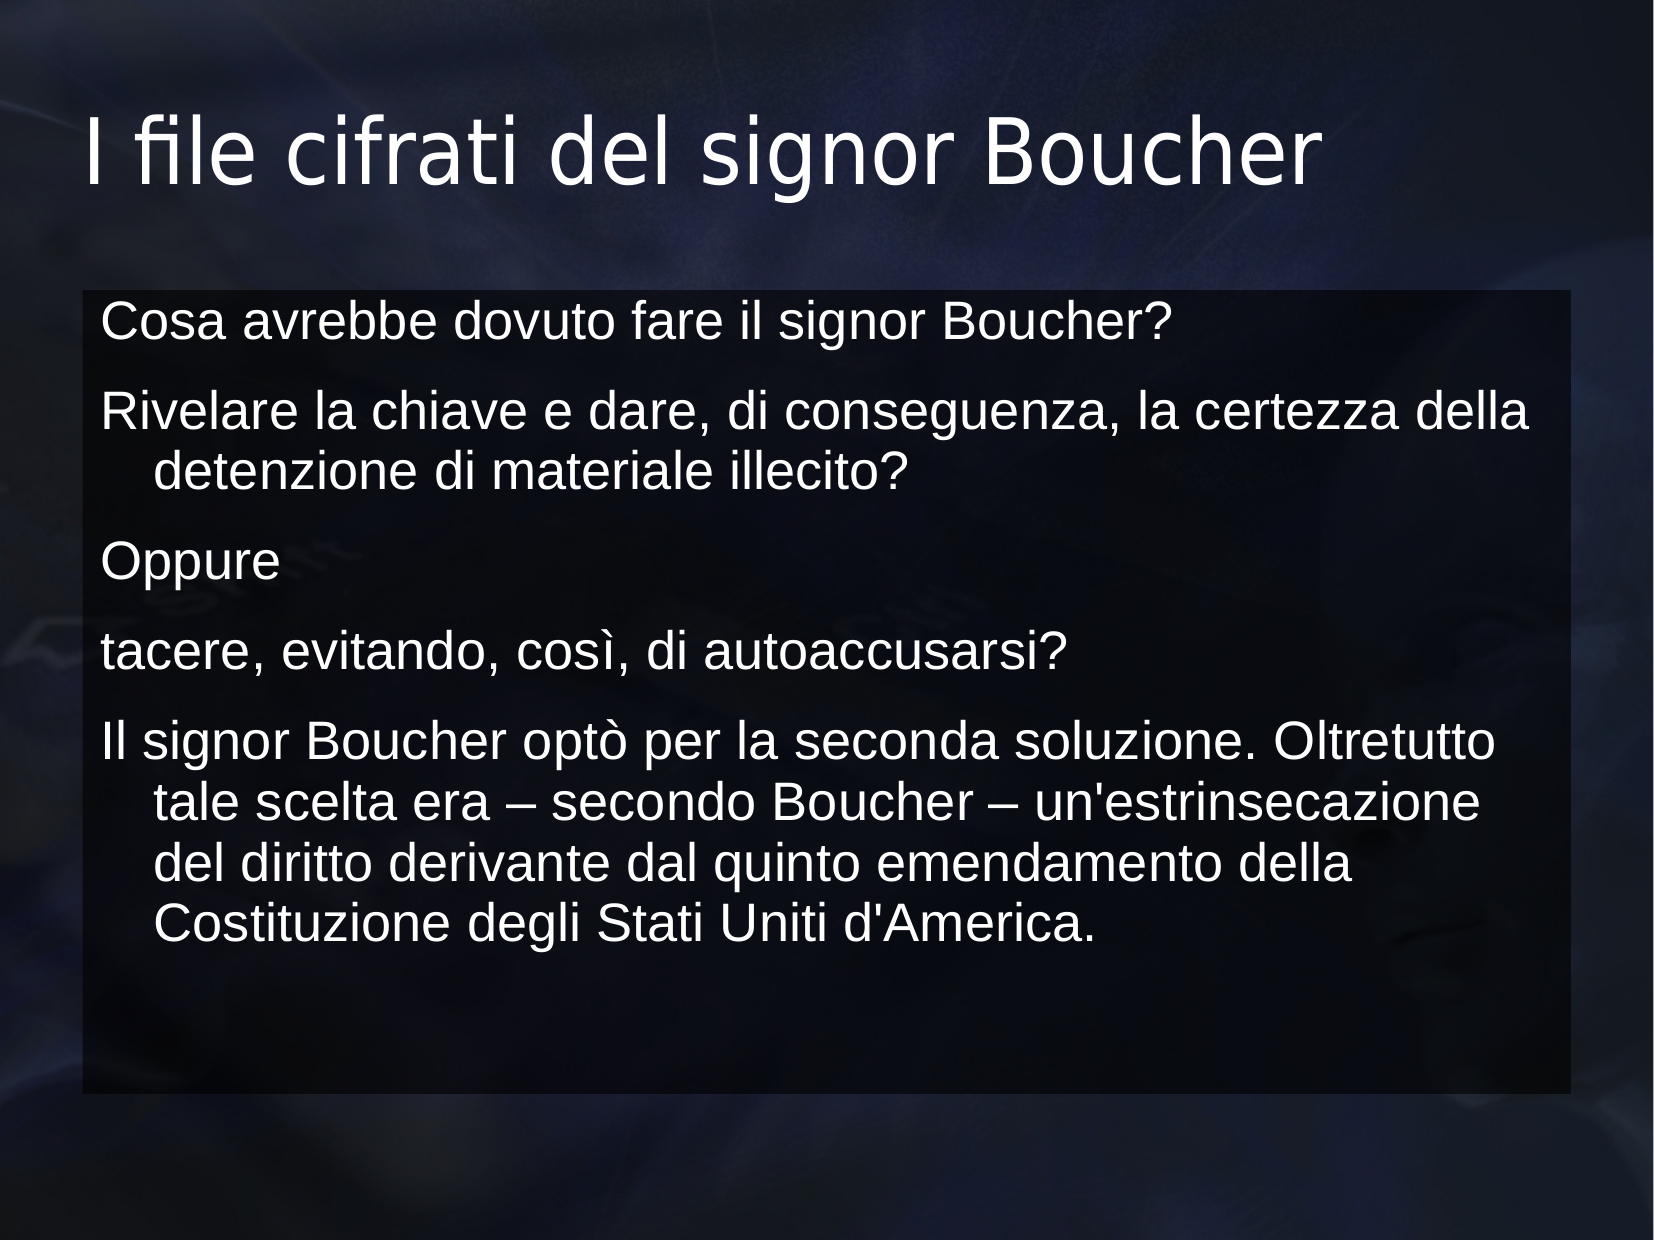

# I file cifrati del signor Boucher
Cosa avrebbe dovuto fare il signor Boucher?
Rivelare la chiave e dare, di conseguenza, la certezza della detenzione di materiale illecito?
Oppure
tacere, evitando, così, di autoaccusarsi?
Il signor Boucher optò per la seconda soluzione. Oltretutto tale scelta era – secondo Boucher – un'estrinsecazione del diritto derivante dal quinto emendamento della Costituzione degli Stati Uniti d'America.